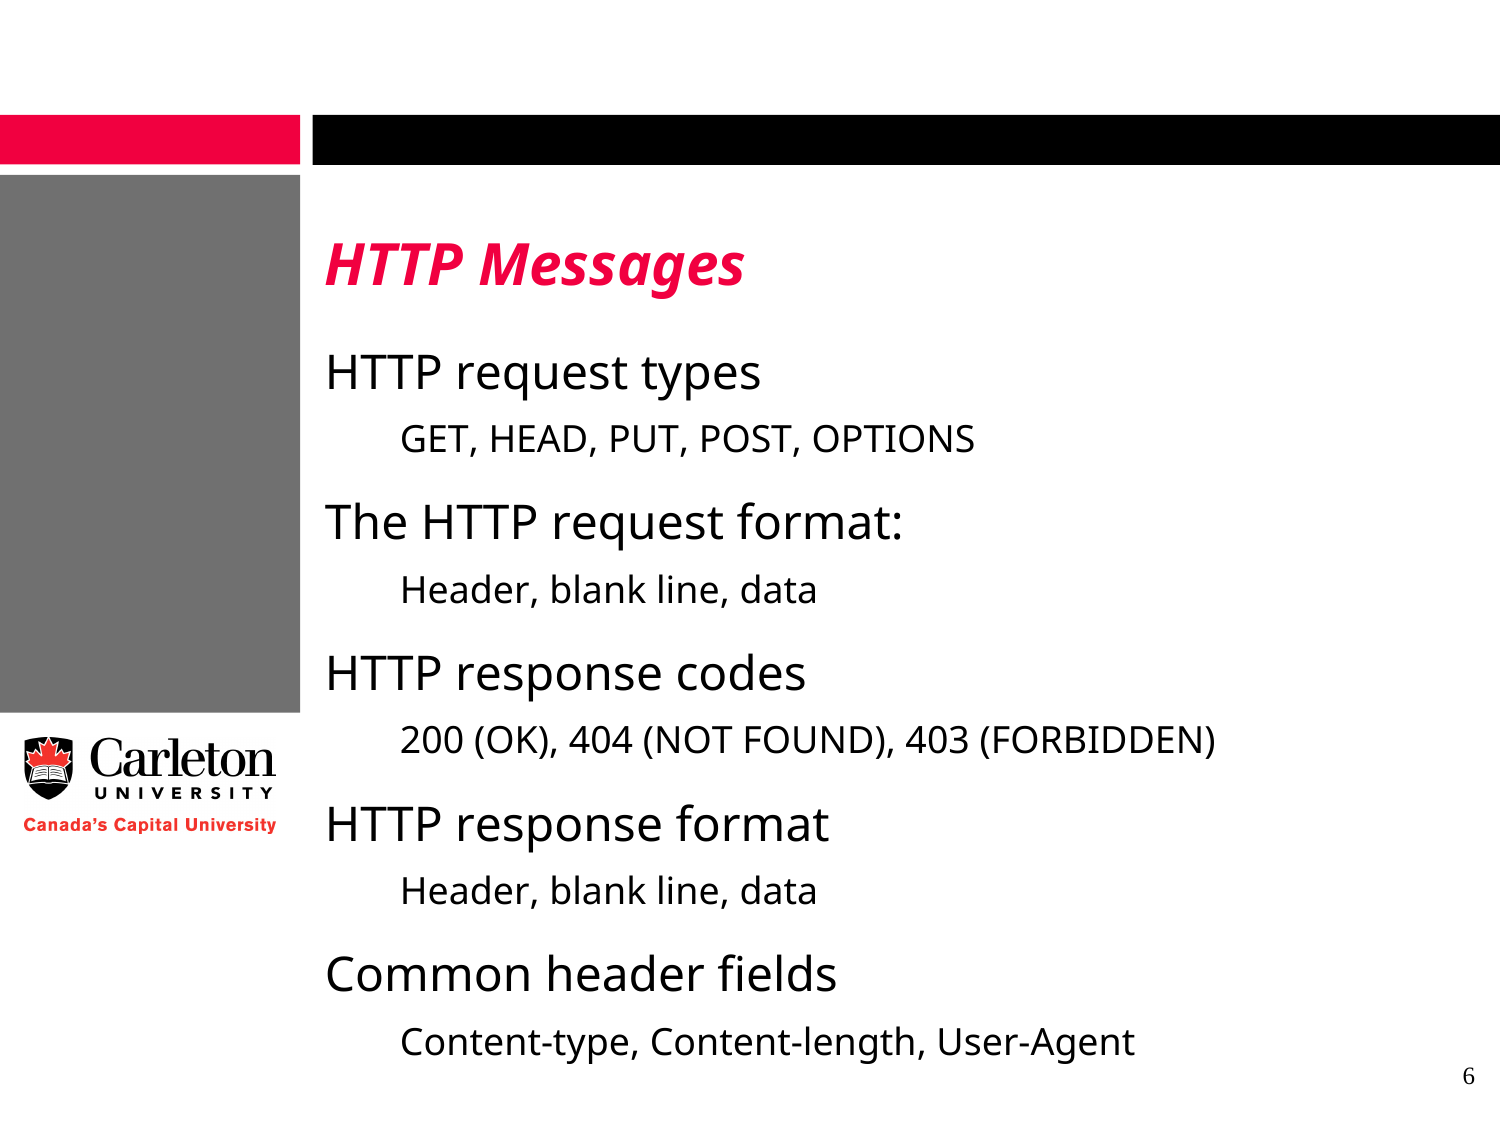

# HTTP Messages
HTTP request types
GET, HEAD, PUT, POST, OPTIONS
The HTTP request format:
Header, blank line, data
HTTP response codes
200 (OK), 404 (NOT FOUND), 403 (FORBIDDEN)
HTTP response format
Header, blank line, data
Common header fields
Content-type, Content-length, User-Agent
6